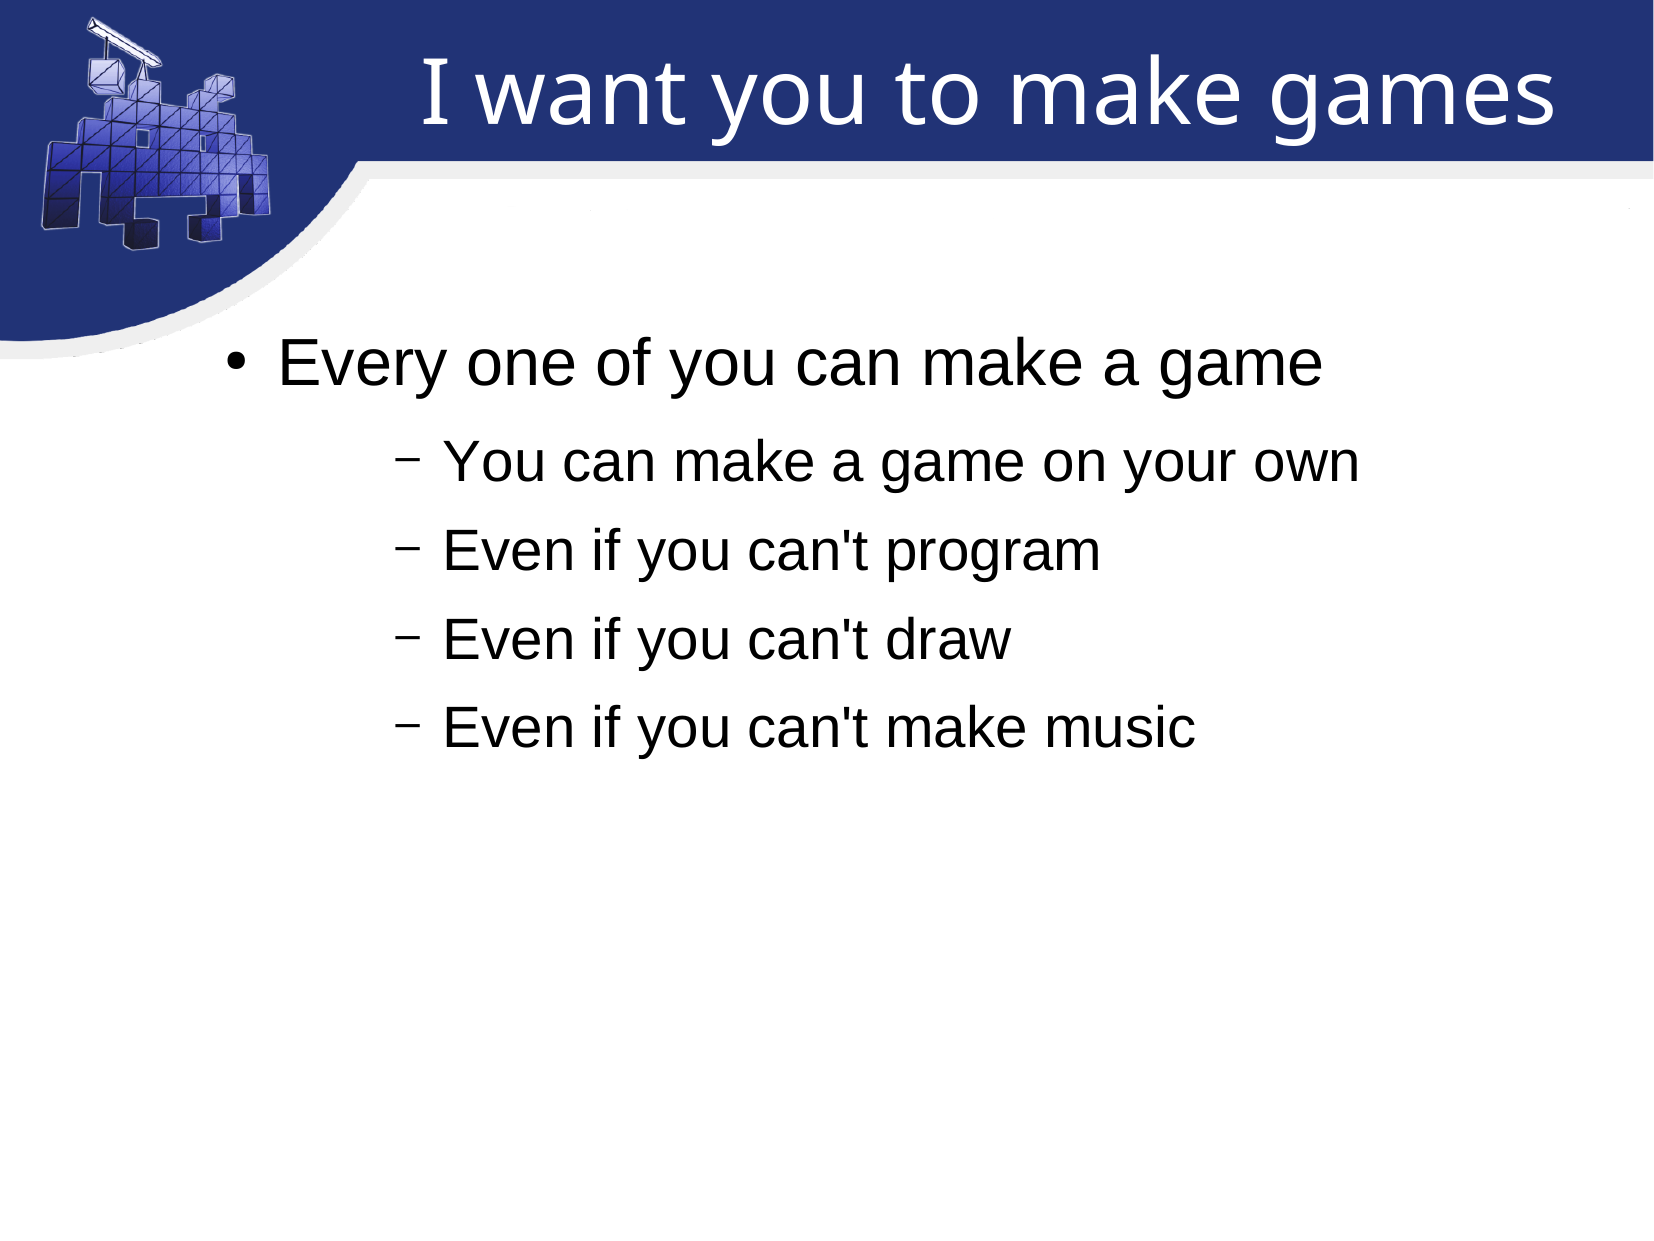

# I want you to make games
Every one of you can make a game
You can make a game on your own
Even if you can't program
Even if you can't draw
Even if you can't make music